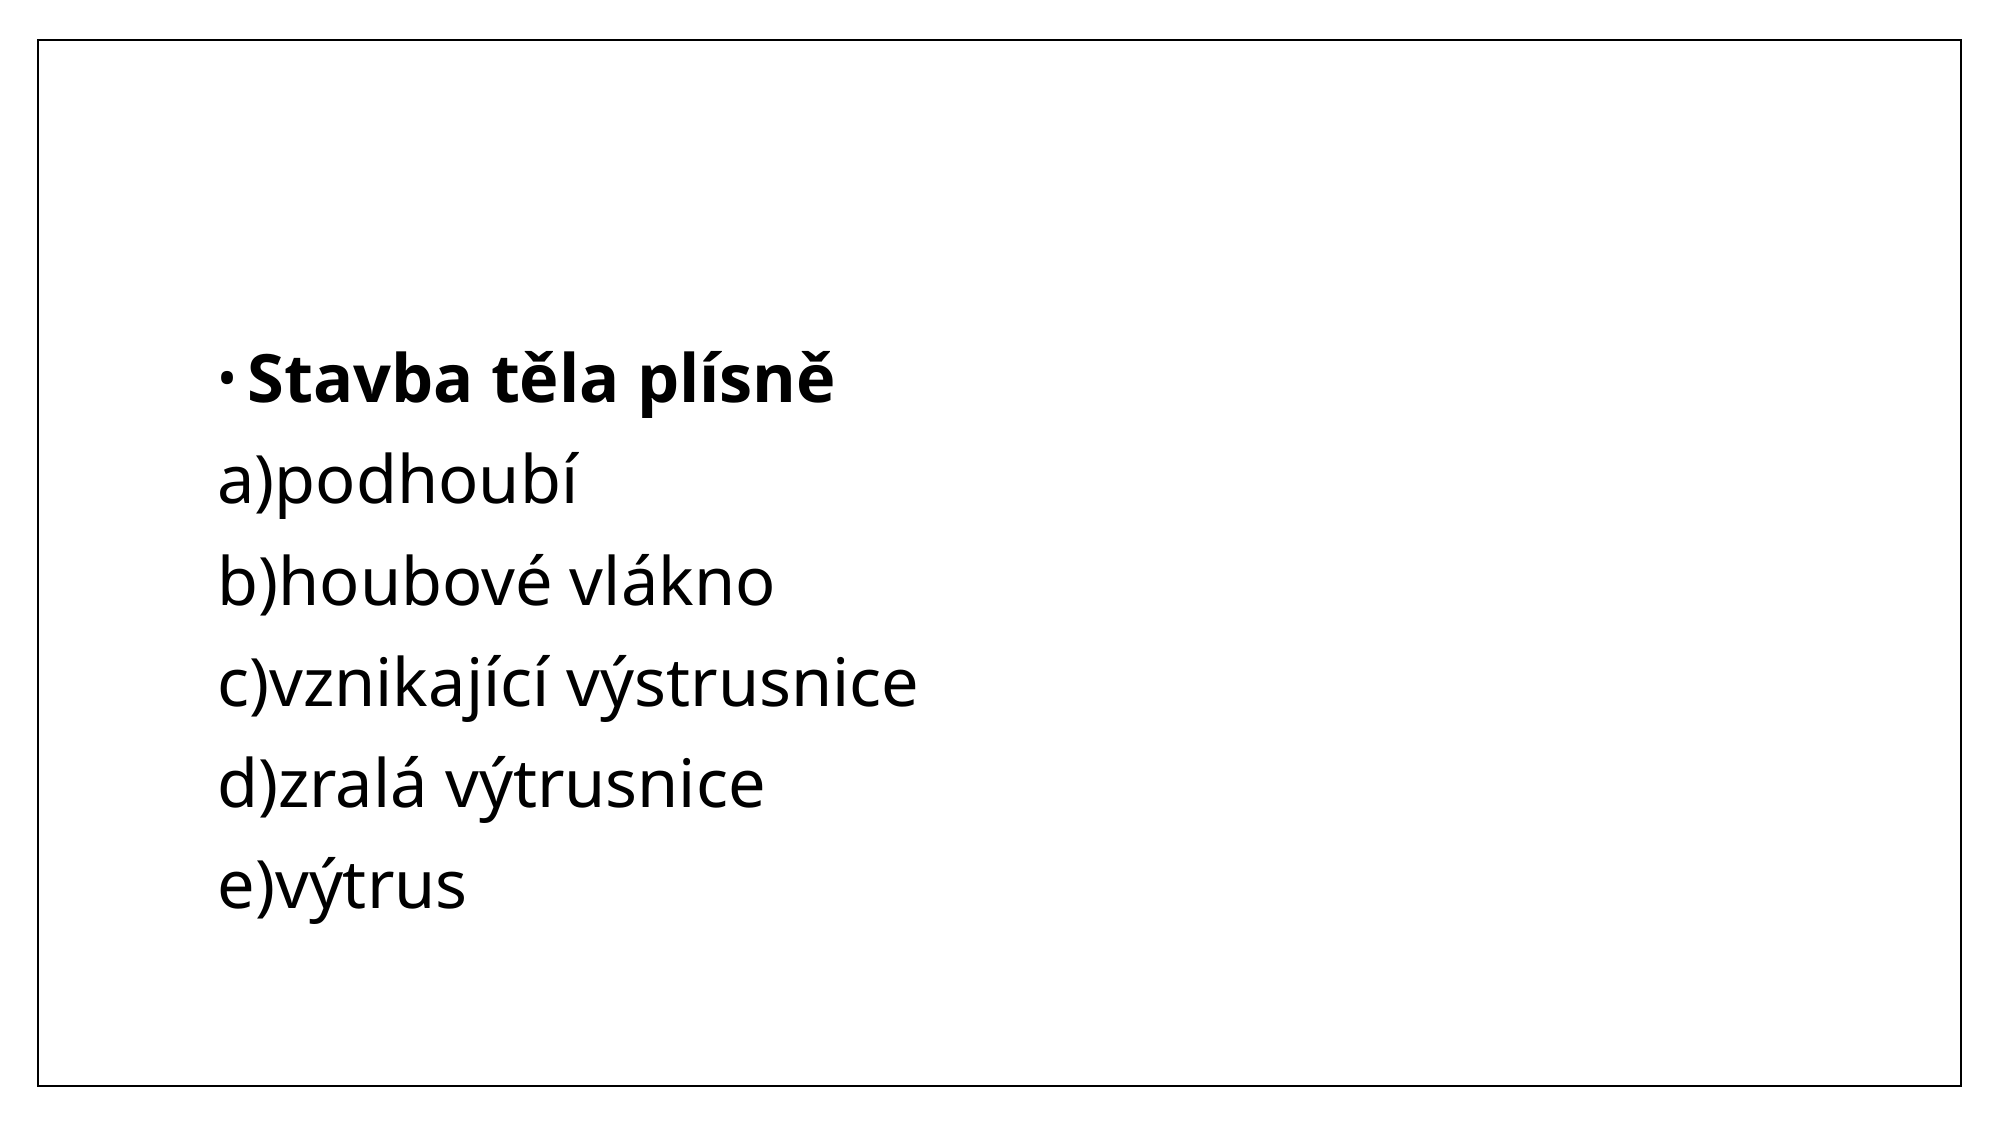

#
Stavba těla plísně
a)podhoubí
b)houbové vlákno
c)vznikající výstrusnice
d)zralá výtrusnice
e)výtrus